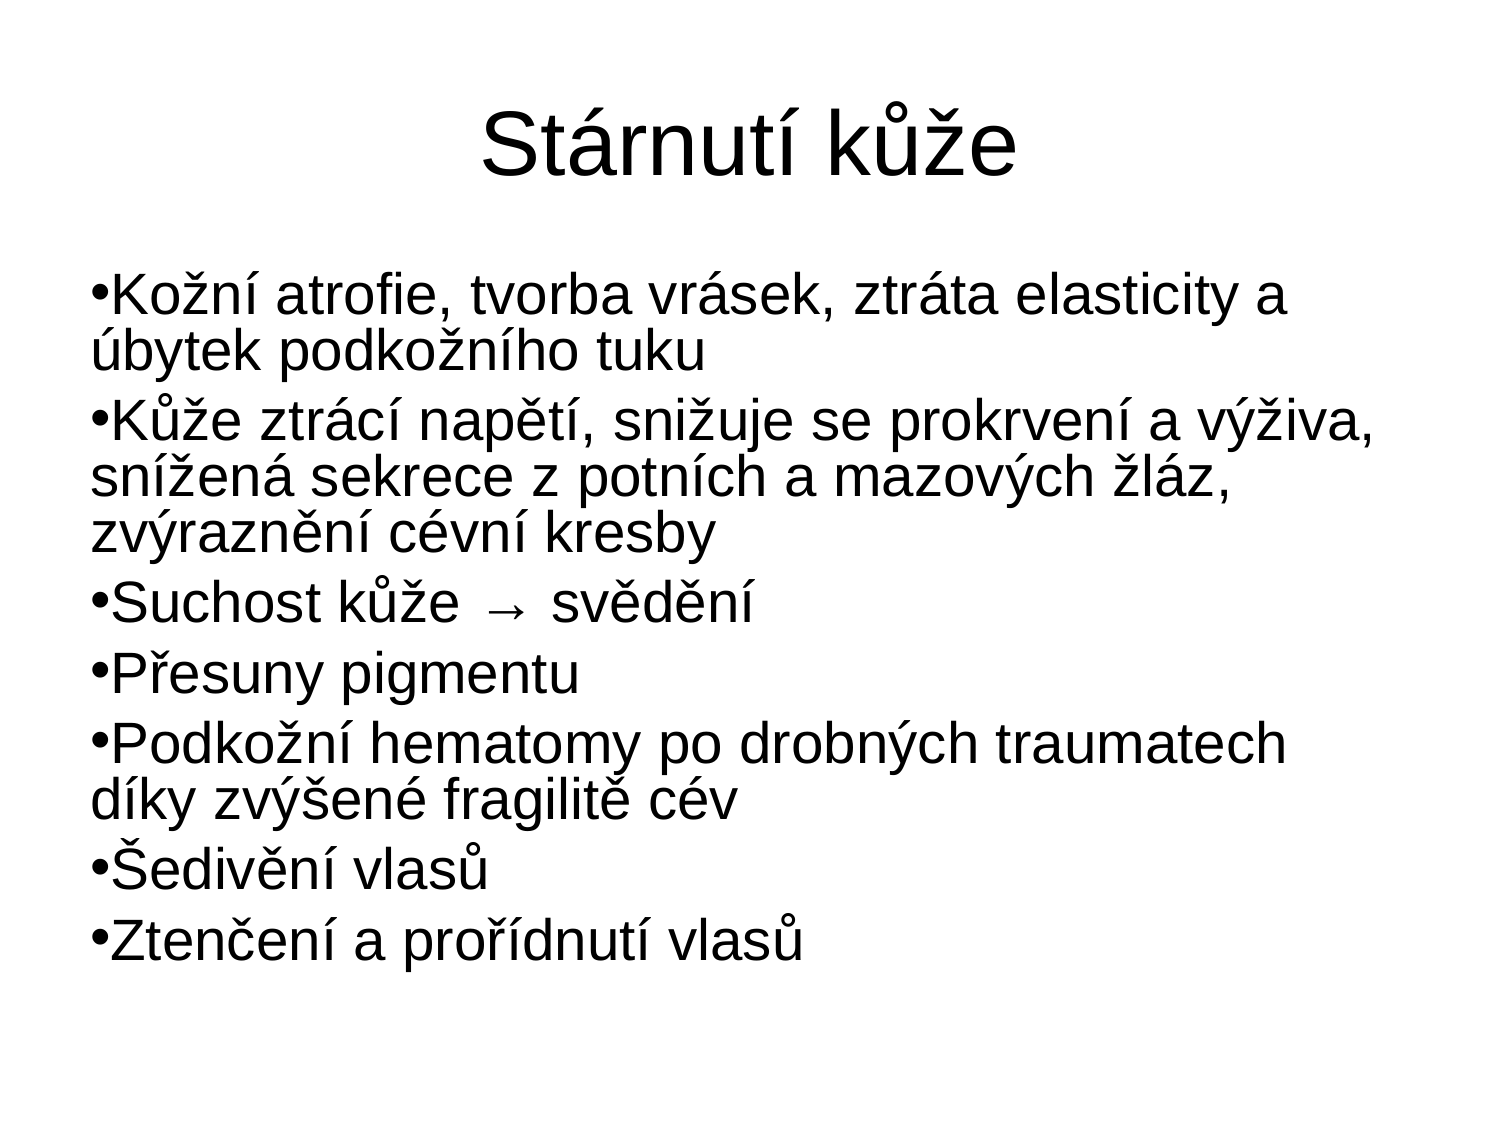

# Stárnutí kůže
Kožní atrofie, tvorba vrásek, ztráta elasticity a úbytek podkožního tuku
Kůže ztrácí napětí, snižuje se prokrvení a výživa, snížená sekrece z potních a mazových žláz, zvýraznění cévní kresby
Suchost kůže → svědění
Přesuny pigmentu
Podkožní hematomy po drobných traumatech díky zvýšené fragilitě cév
Šedivění vlasů
Ztenčení a prořídnutí vlasů